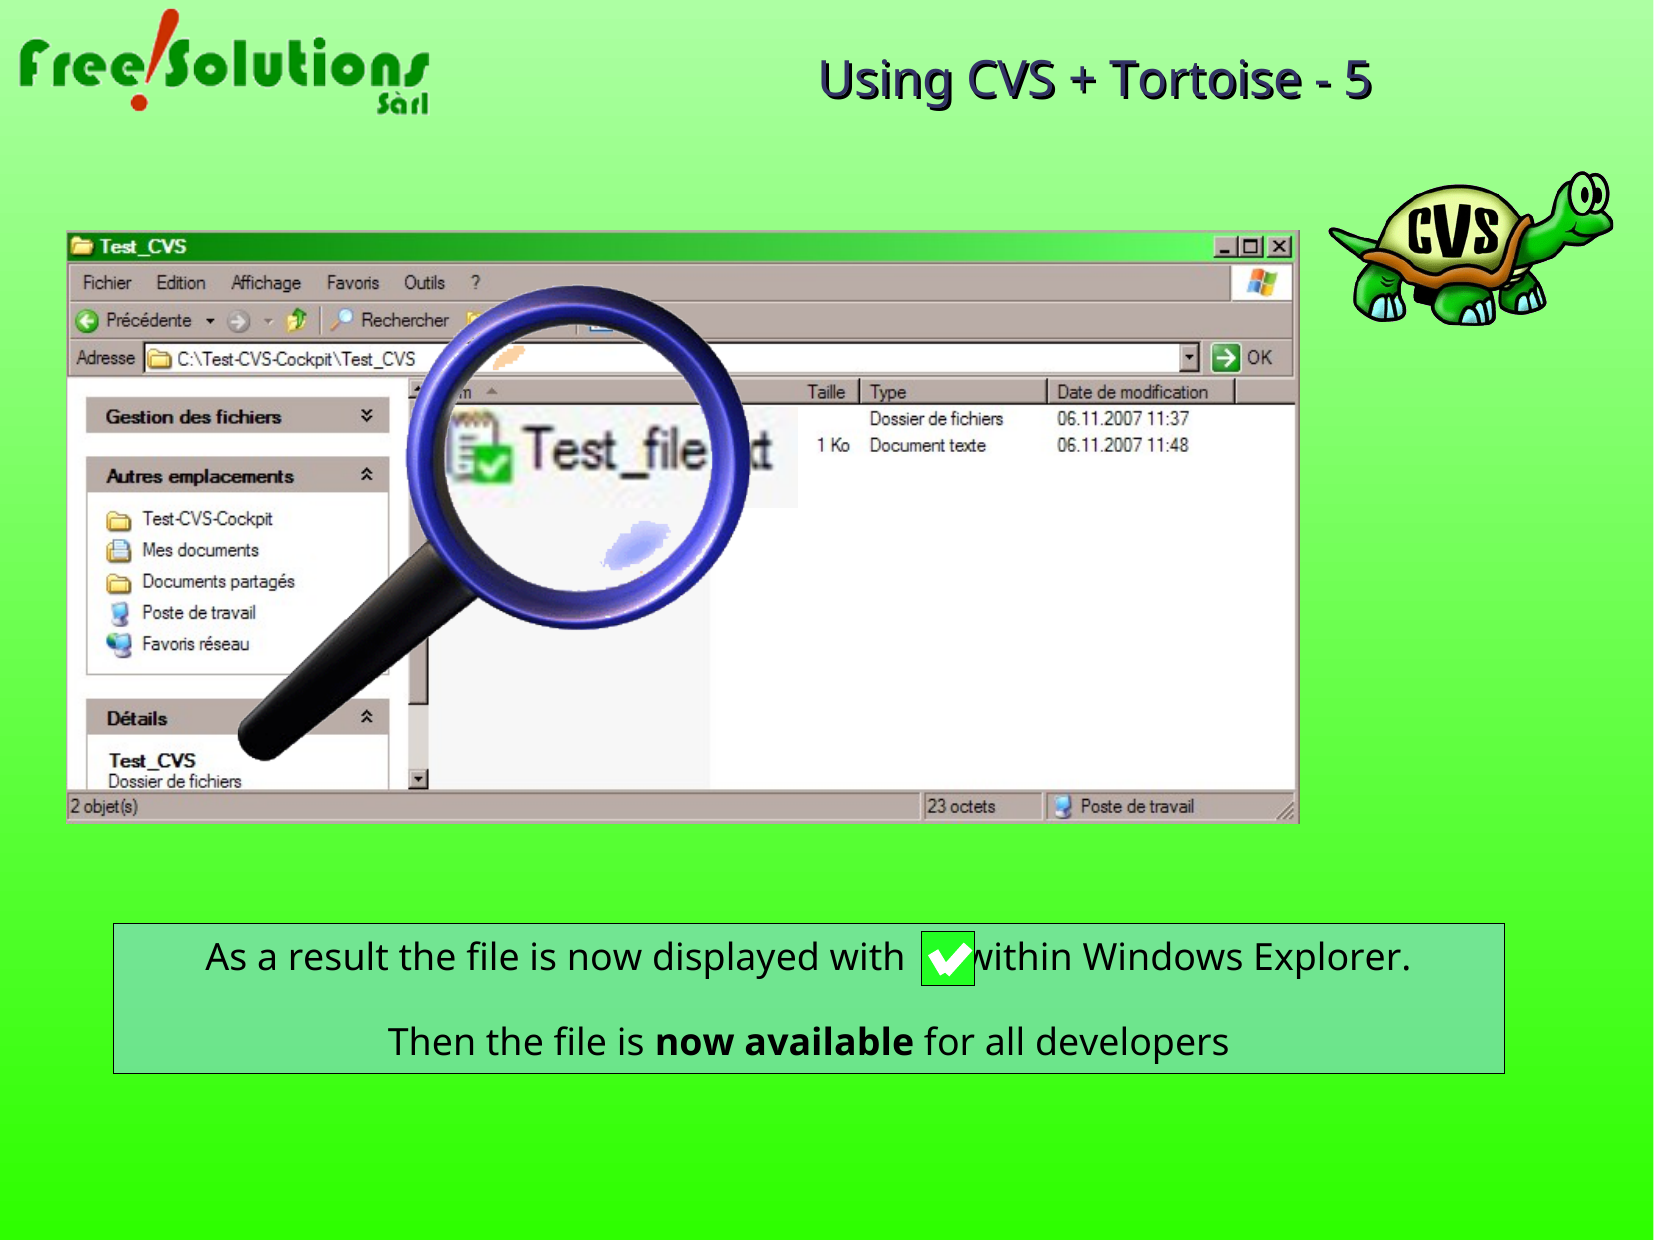

Using CVS + Tortoise - 5
As a result the file is now displayed with within Windows Explorer.
Then the file is now available for all developers